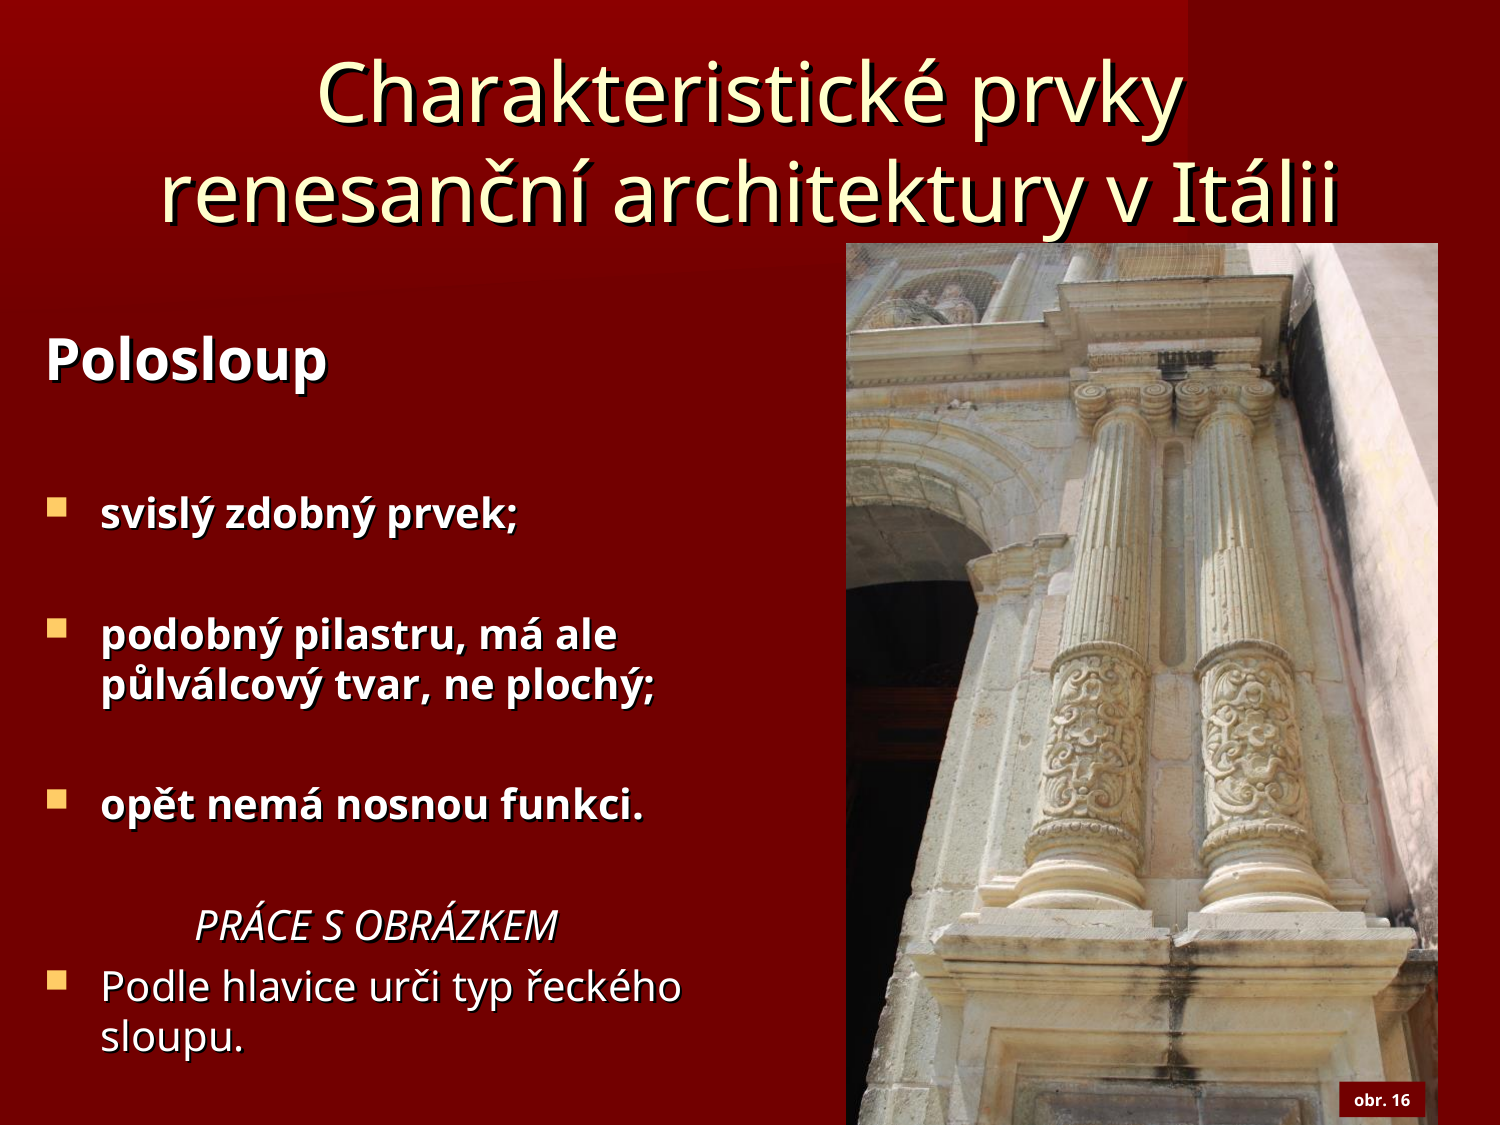

# Charakteristické prvky renesanční architektury v Itálii
Polosloup
svislý zdobný prvek;
podobný pilastru, má ale půlválcový tvar, ne plochý;
opět nemá nosnou funkci.
		PRÁCE S OBRÁZKEM
Podle hlavice urči typ řeckého sloupu.
obr. 16